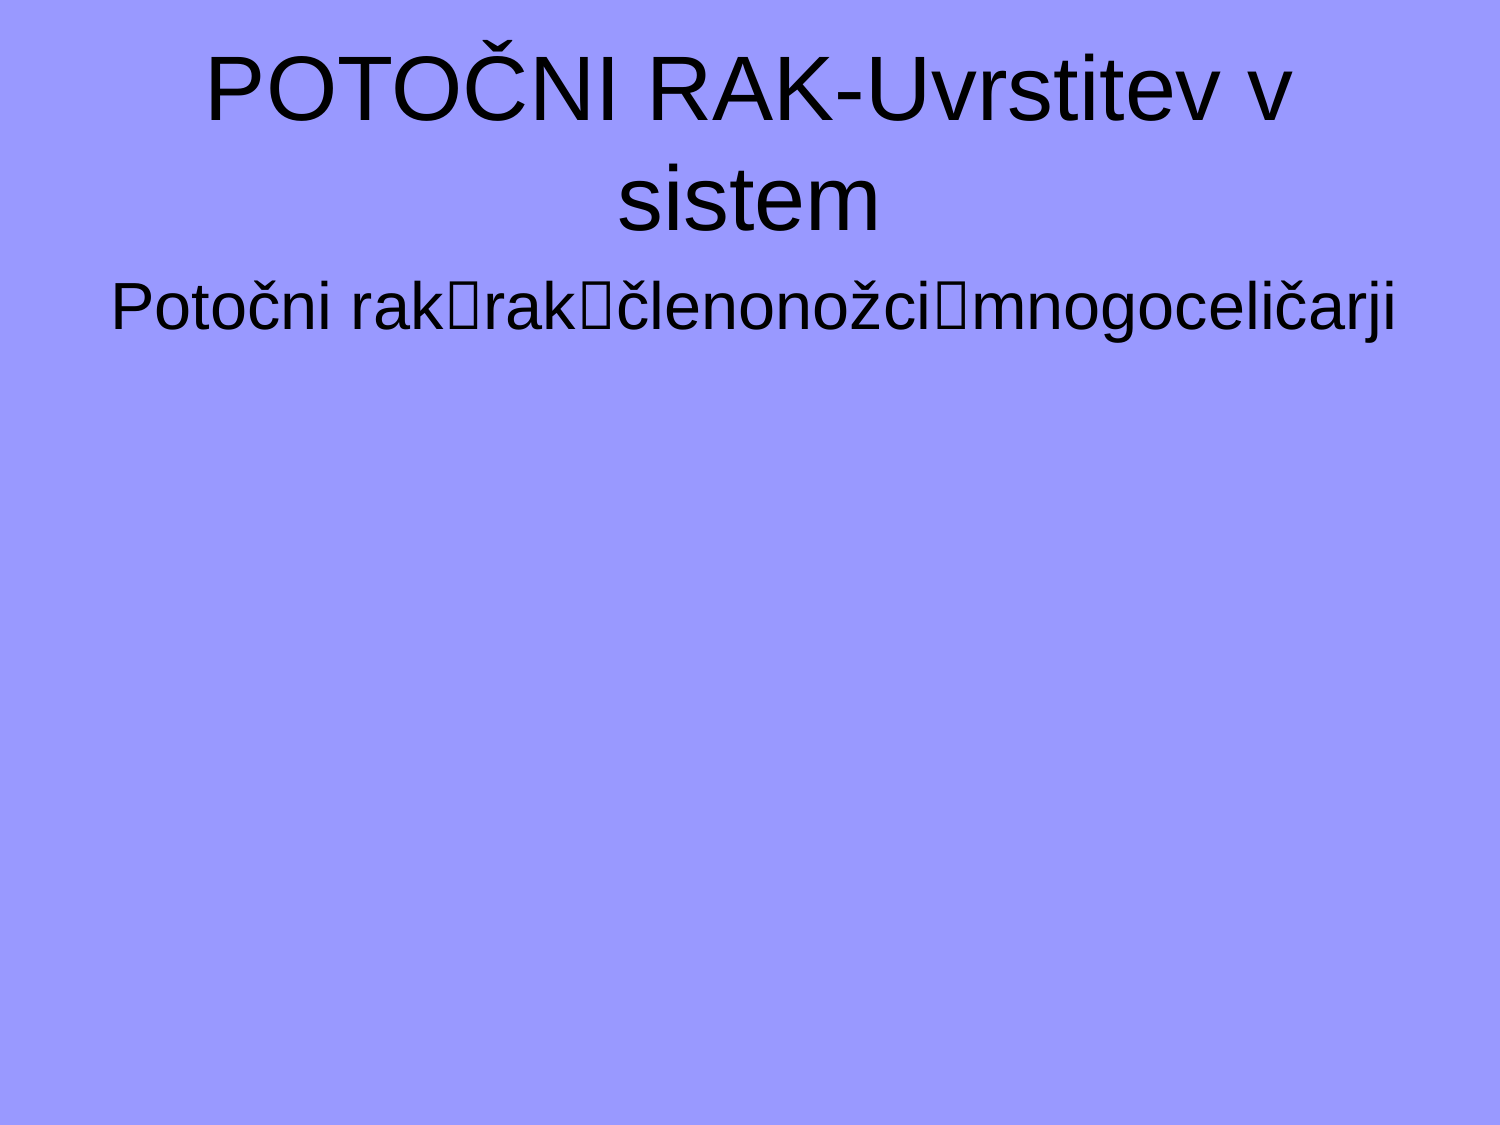

# POTOČNI RAK-Uvrstitev v sistem
 Potočni rakrakčlenonožcimnogoceličarji